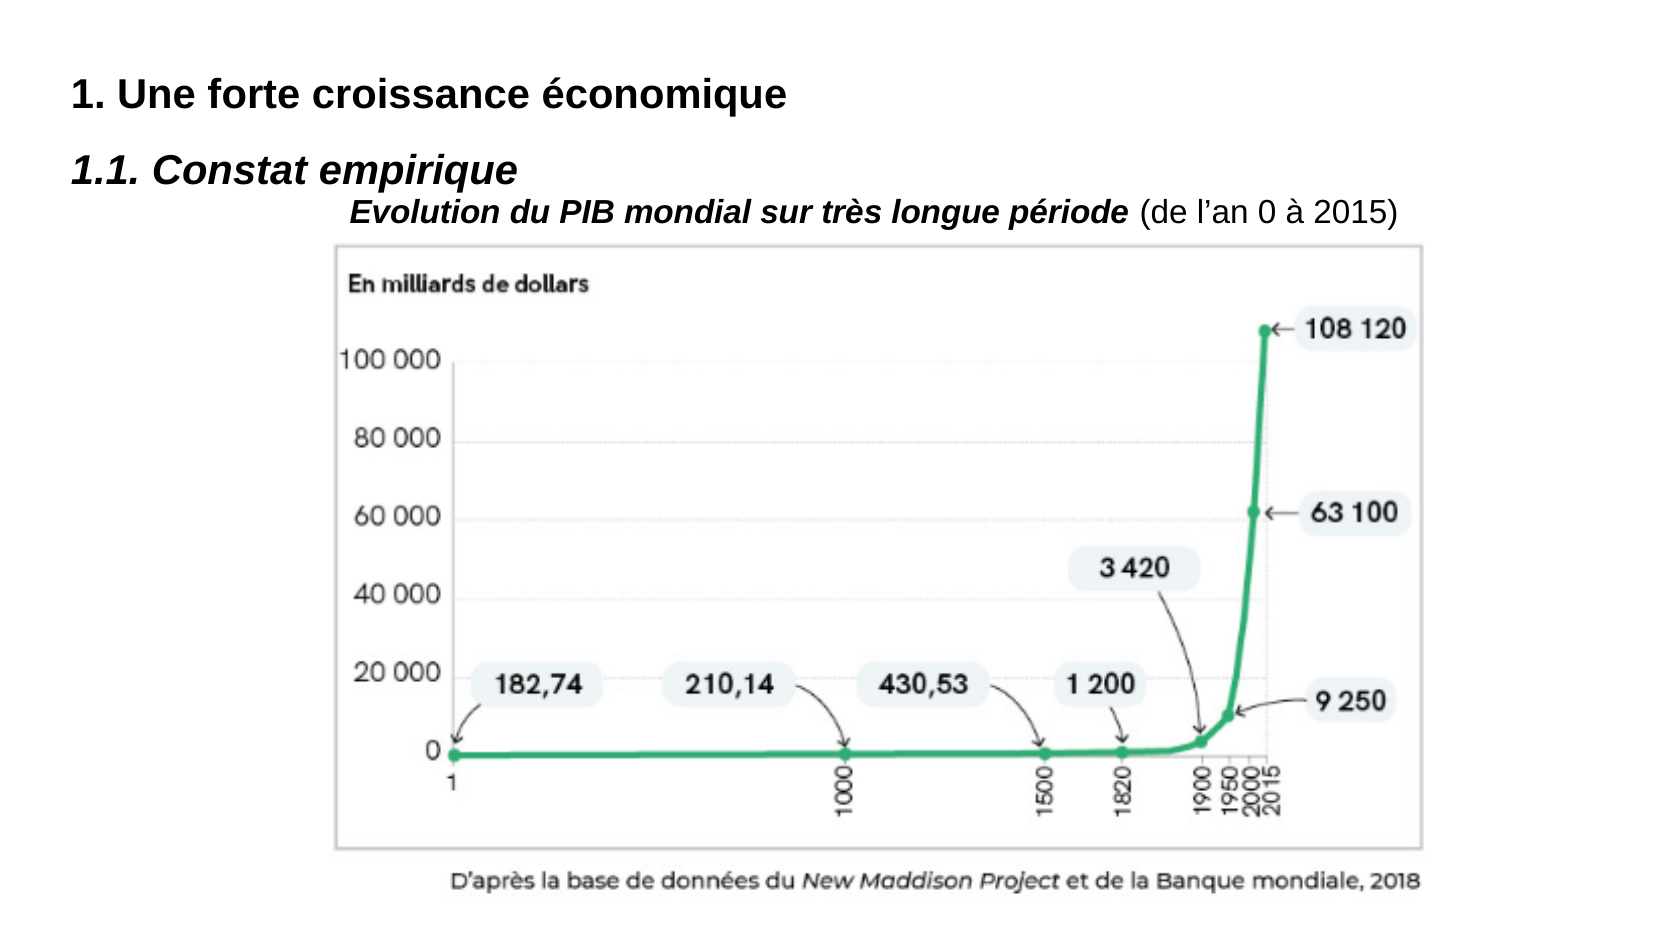

# 1. Une forte croissance économique
1.1. Constat empirique
Evolution du PIB mondial sur très longue période (de l’an 0 à 2015)